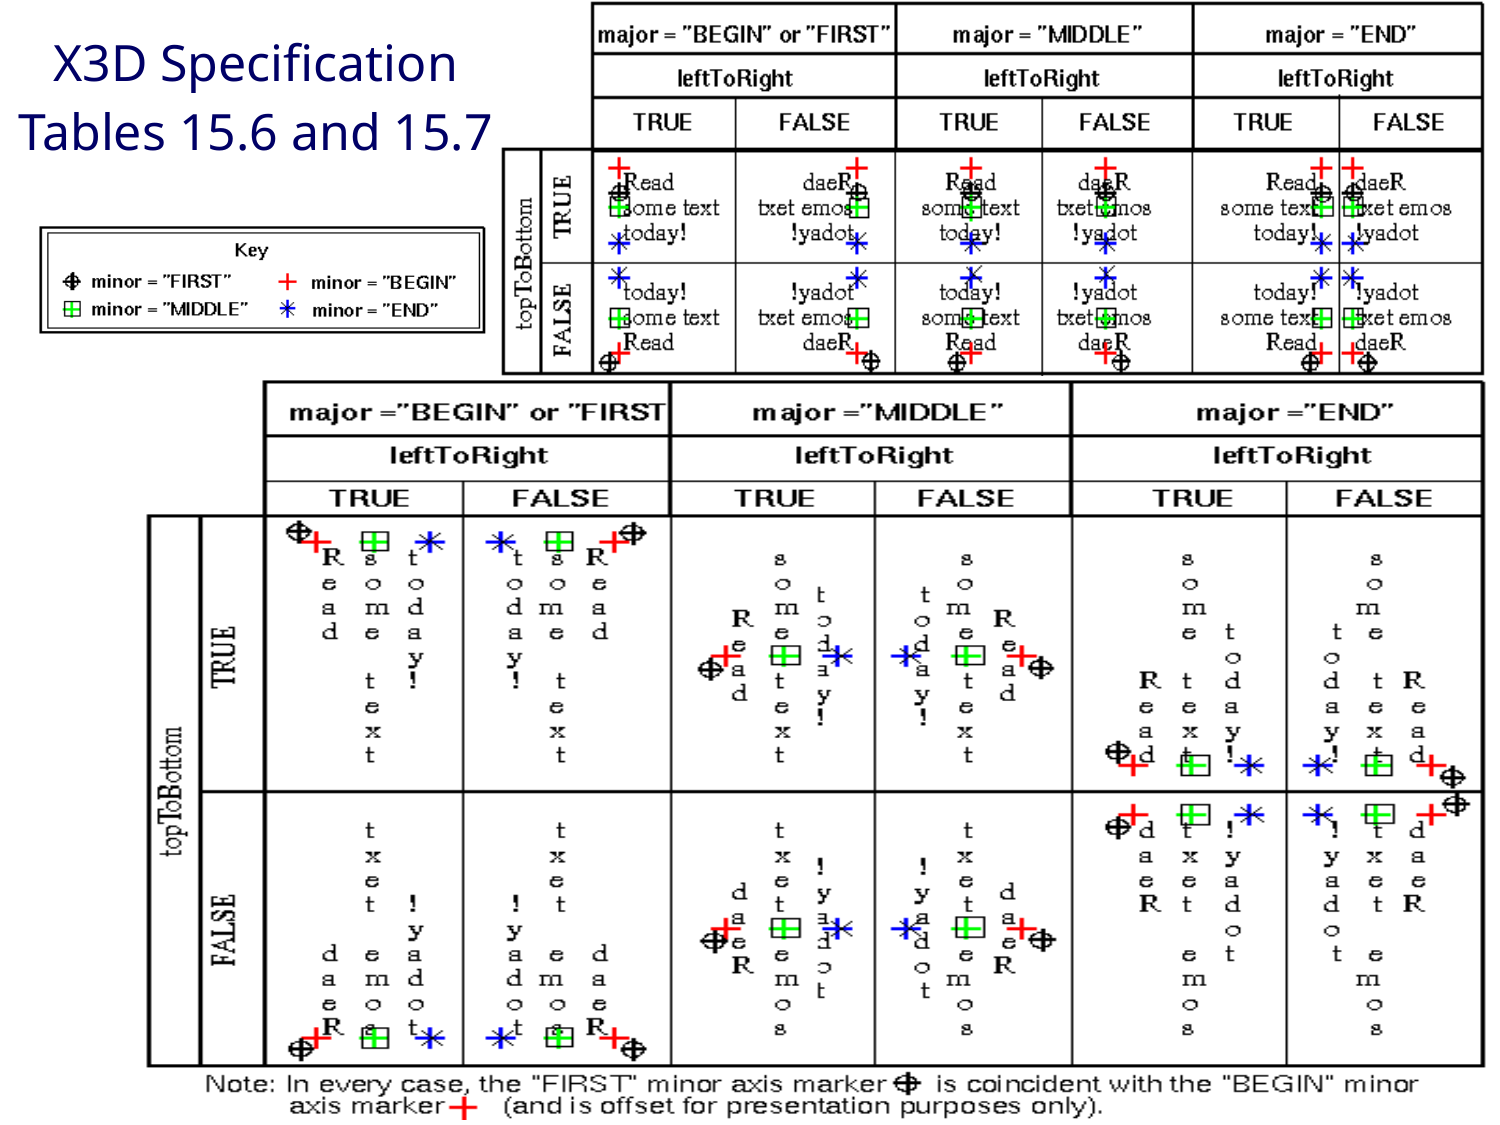

# X3D Specification Tables 15.6 and 15.7